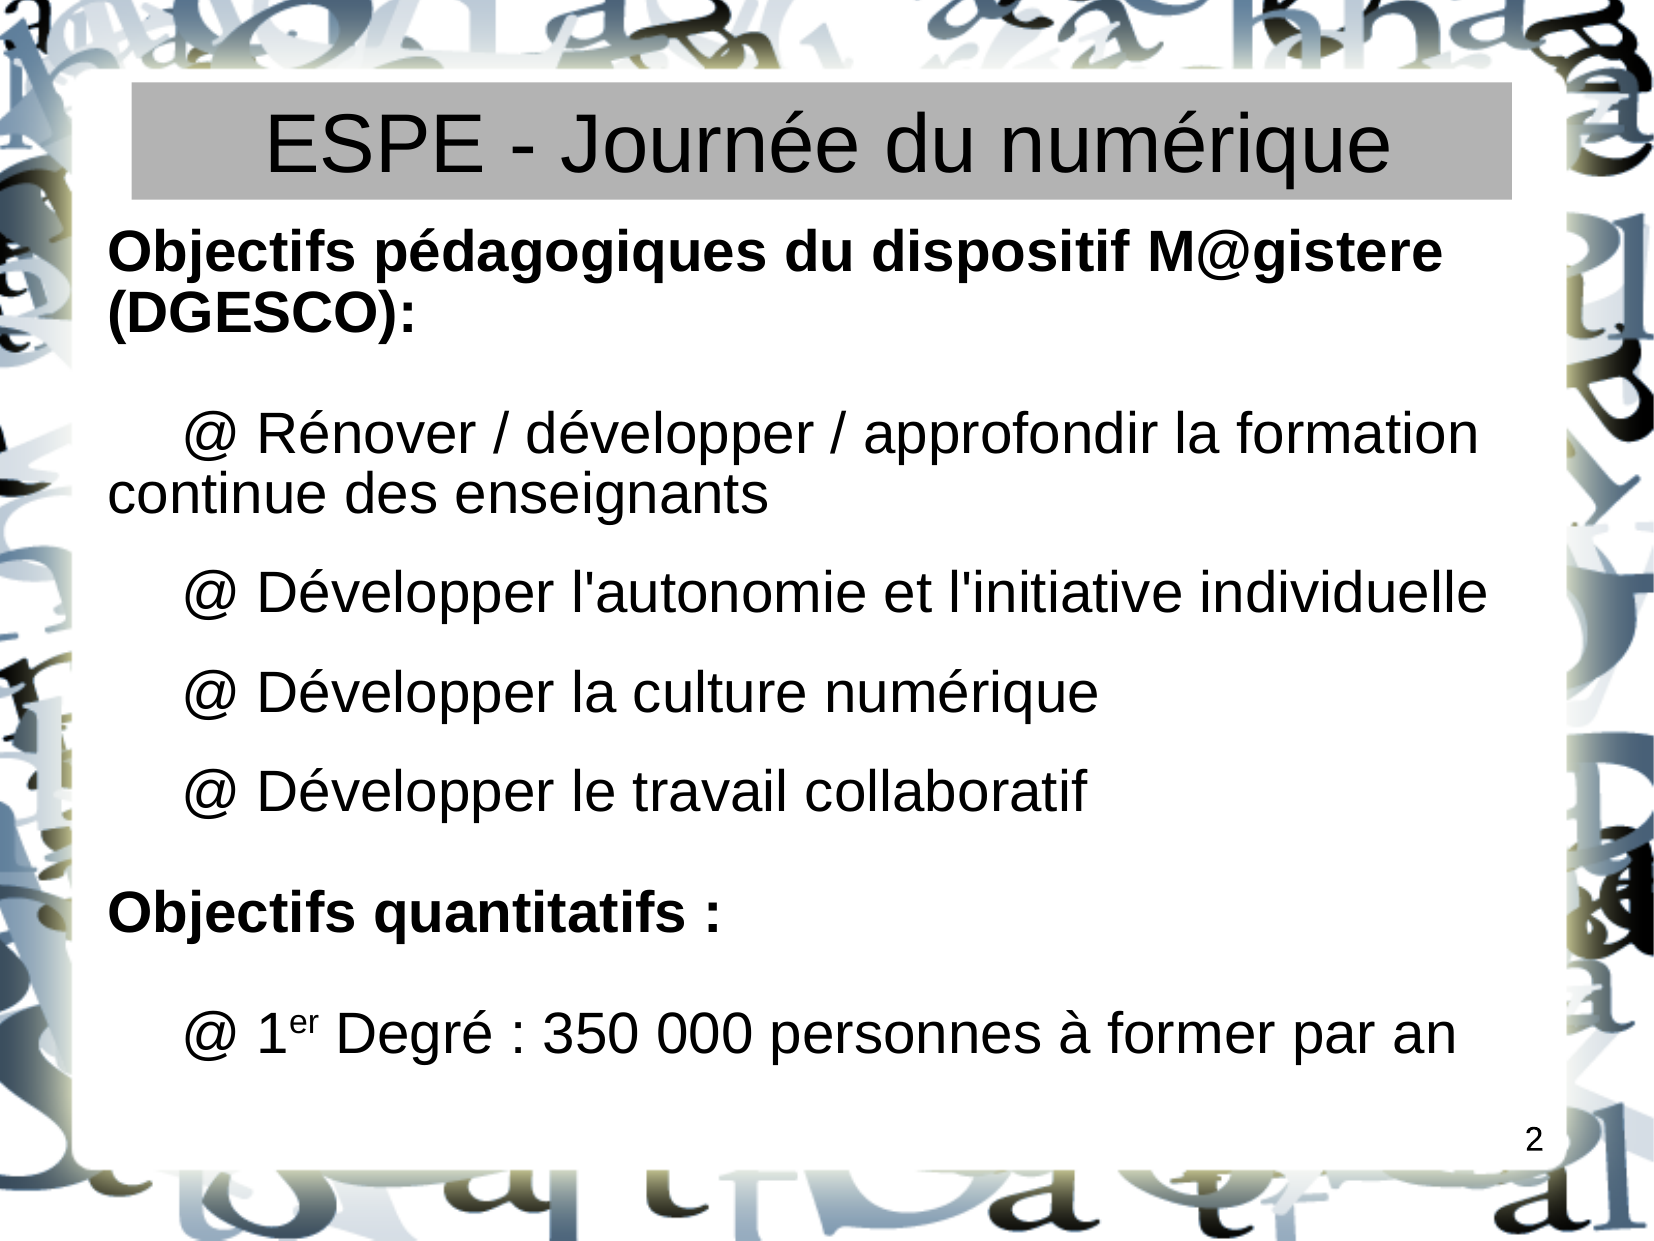

# ESPE - Journée du numérique
Objectifs pédagogiques du dispositif M@gistere (DGESCO):
	@ Rénover / développer / approfondir la formation continue des enseignants
	@ Développer l'autonomie et l'initiative individuelle
	@ Développer la culture numérique
	@ Développer le travail collaboratif
Objectifs quantitatifs :
 	@ 1er Degré : 350 000 personnes à former par an